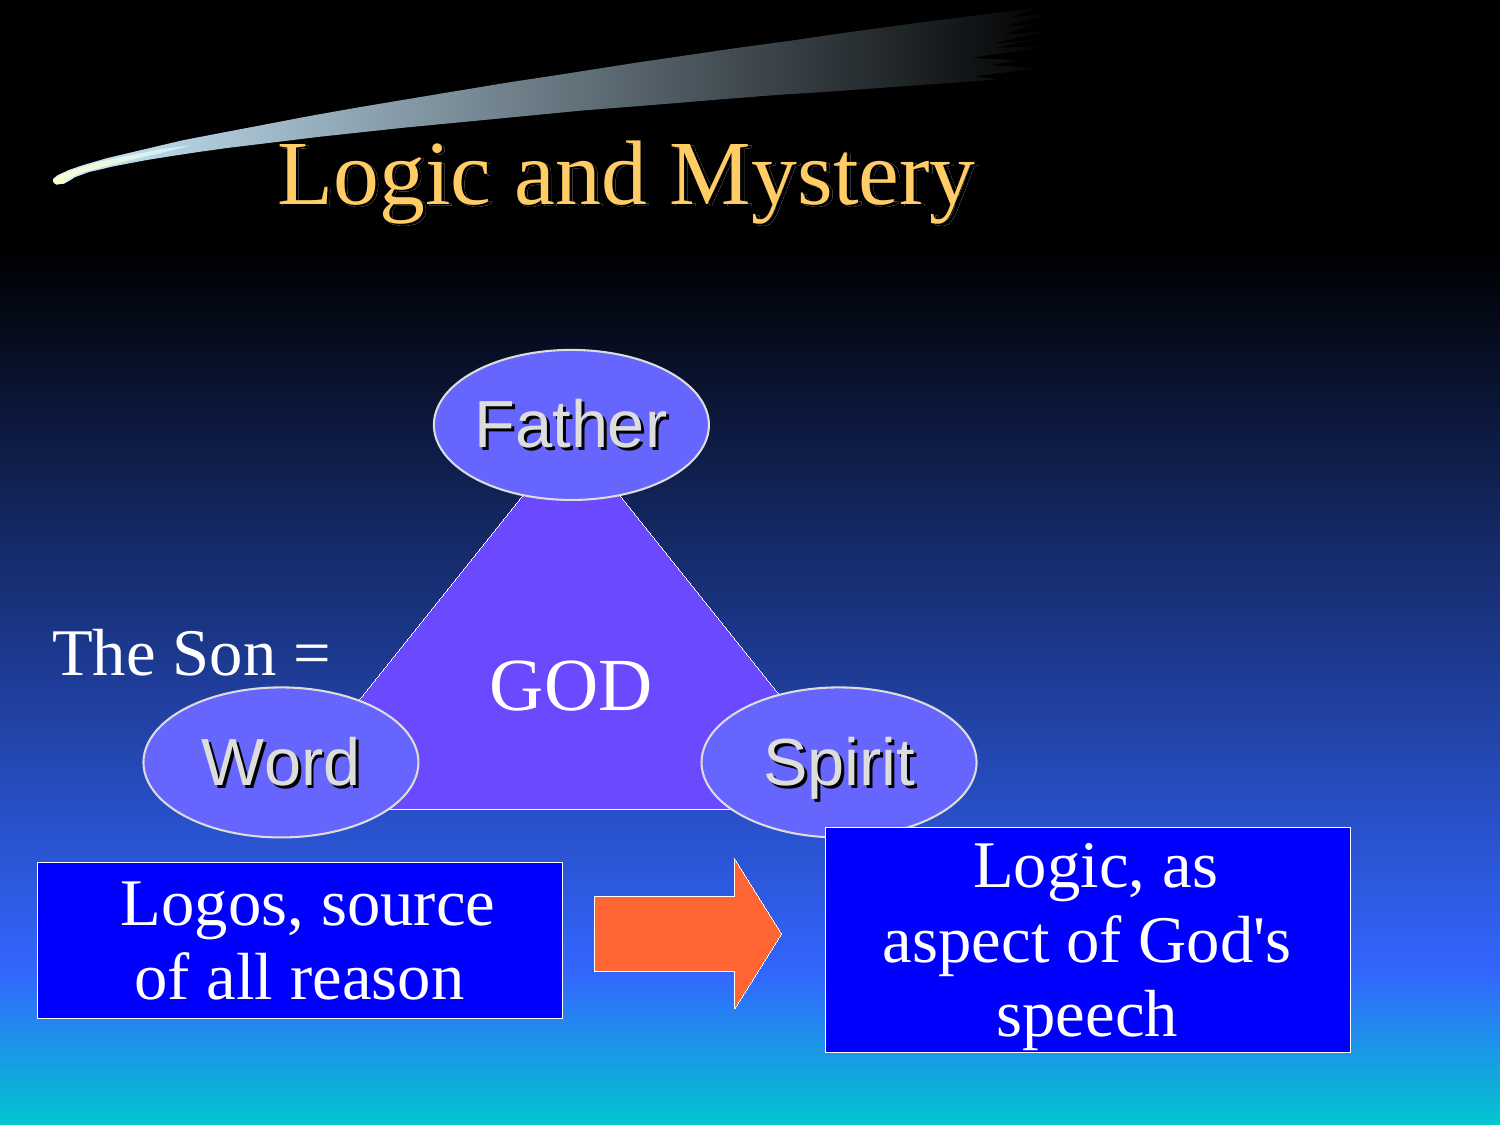

# Logic and Mystery
Father
GOD
Word
Spirit
The Son =
 Logic, as
aspect of God's
speech
 Logos, source
of all reason